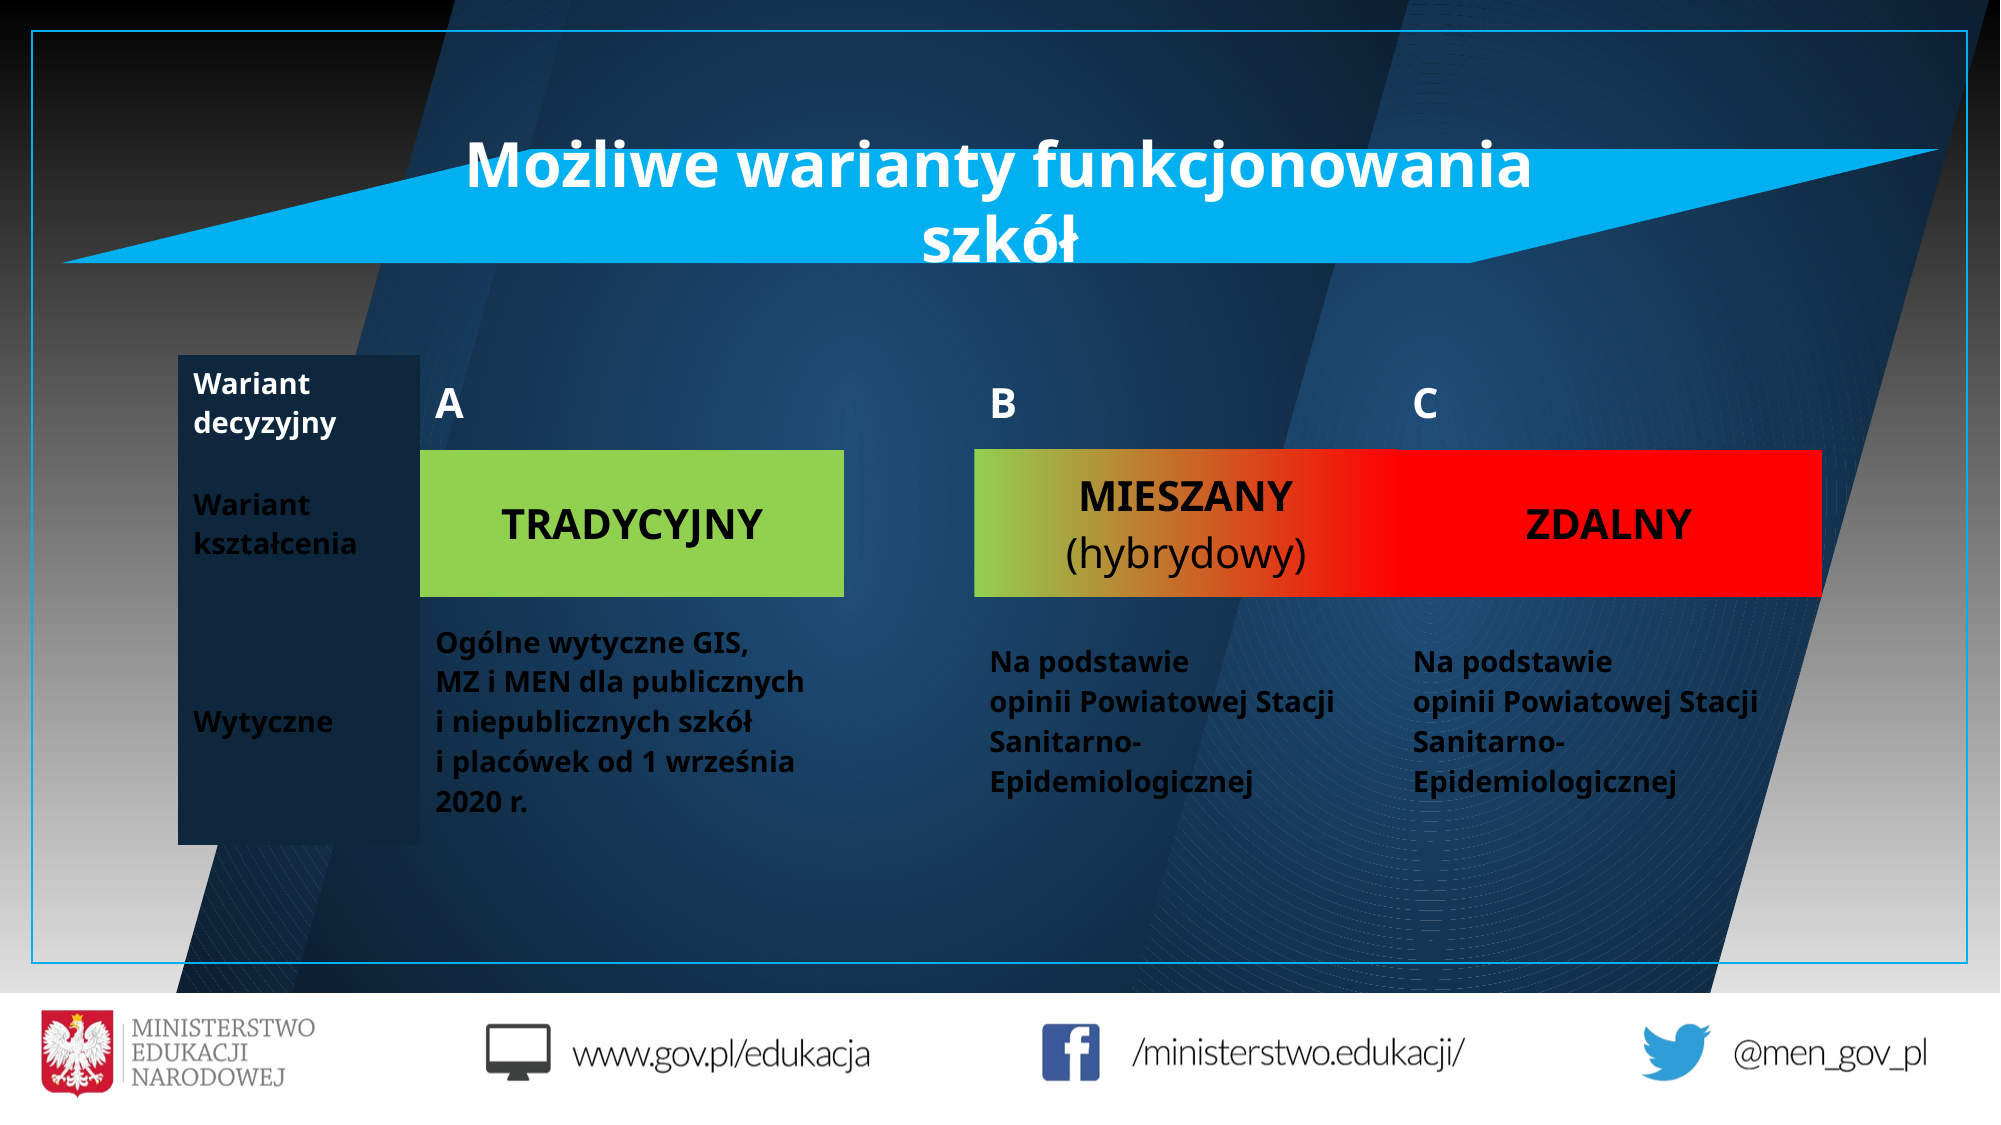

Możliwe warianty funkcjonowania szkół
| Wariant decyzyjny | A | | B | C |
| --- | --- | --- | --- | --- |
| Wariant kształcenia | TRADYCYJNY | | MIESZANY (hybrydowy) | ZDALNY |
| Wytyczne | Ogólne wytyczne GIS, MZ i MEN dla publicznych i niepublicznych szkół i placówek od 1 września 2020 r. | | Na podstawie opinii Powiatowej Stacji Sanitarno-Epidemiologicznej | Na podstawie opinii Powiatowej Stacji Sanitarno-Epidemiologicznej |